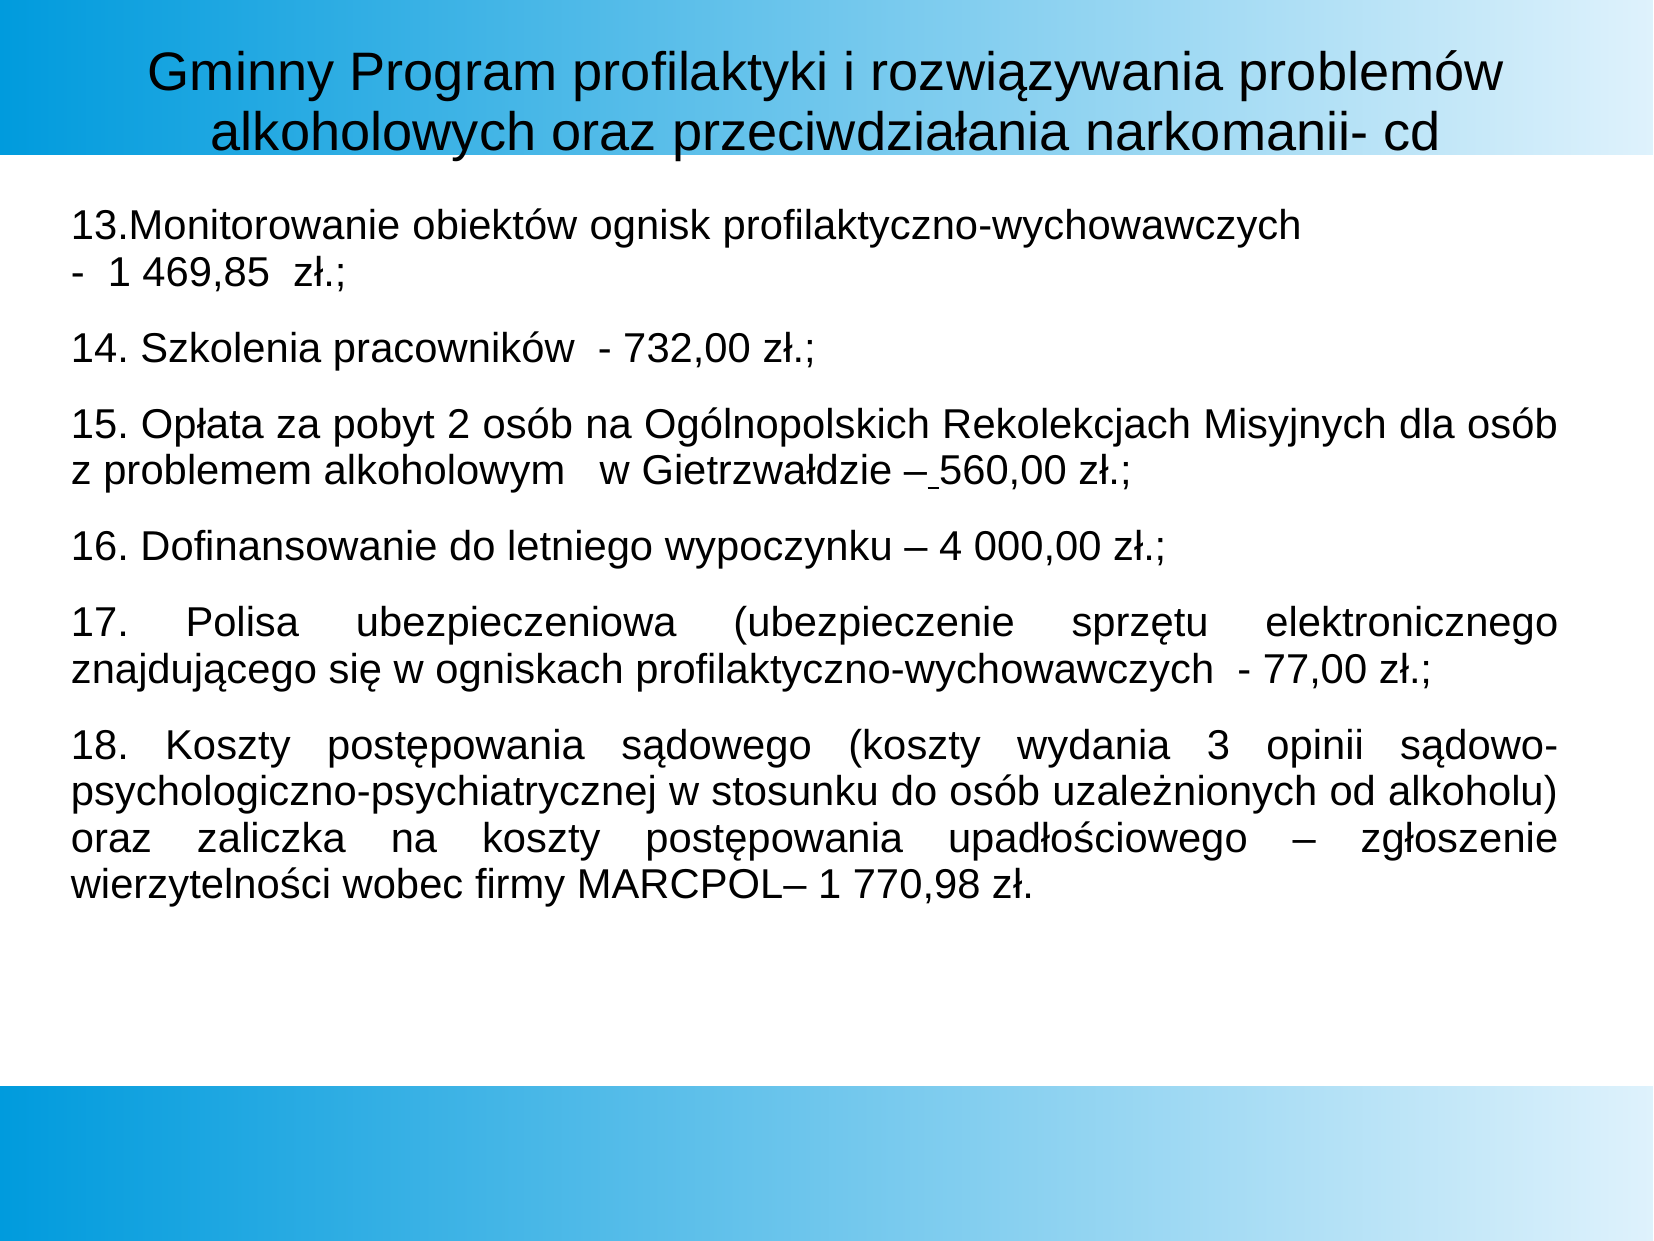

# Gminny Program profilaktyki i rozwiązywania problemów alkoholowych oraz przeciwdziałania narkomanii- cd
13.Monitorowanie obiektów ognisk profilaktyczno-wychowawczych - 1 469,85 zł.;
14. Szkolenia pracowników - 732,00 zł.;
15. Opłata za pobyt 2 osób na Ogólnopolskich Rekolekcjach Misyjnych dla osób z problemem alkoholowym w Gietrzwałdzie – 560,00 zł.;
16. Dofinansowanie do letniego wypoczynku – 4 000,00 zł.;
17. Polisa ubezpieczeniowa (ubezpieczenie sprzętu elektronicznego znajdującego się w ogniskach profilaktyczno-wychowawczych - 77,00 zł.;
18. Koszty postępowania sądowego (koszty wydania 3 opinii sądowo-psychologiczno-psychiatrycznej w stosunku do osób uzależnionych od alkoholu) oraz zaliczka na koszty postępowania upadłościowego – zgłoszenie wierzytelności wobec firmy MARCPOL– 1 770,98 zł.